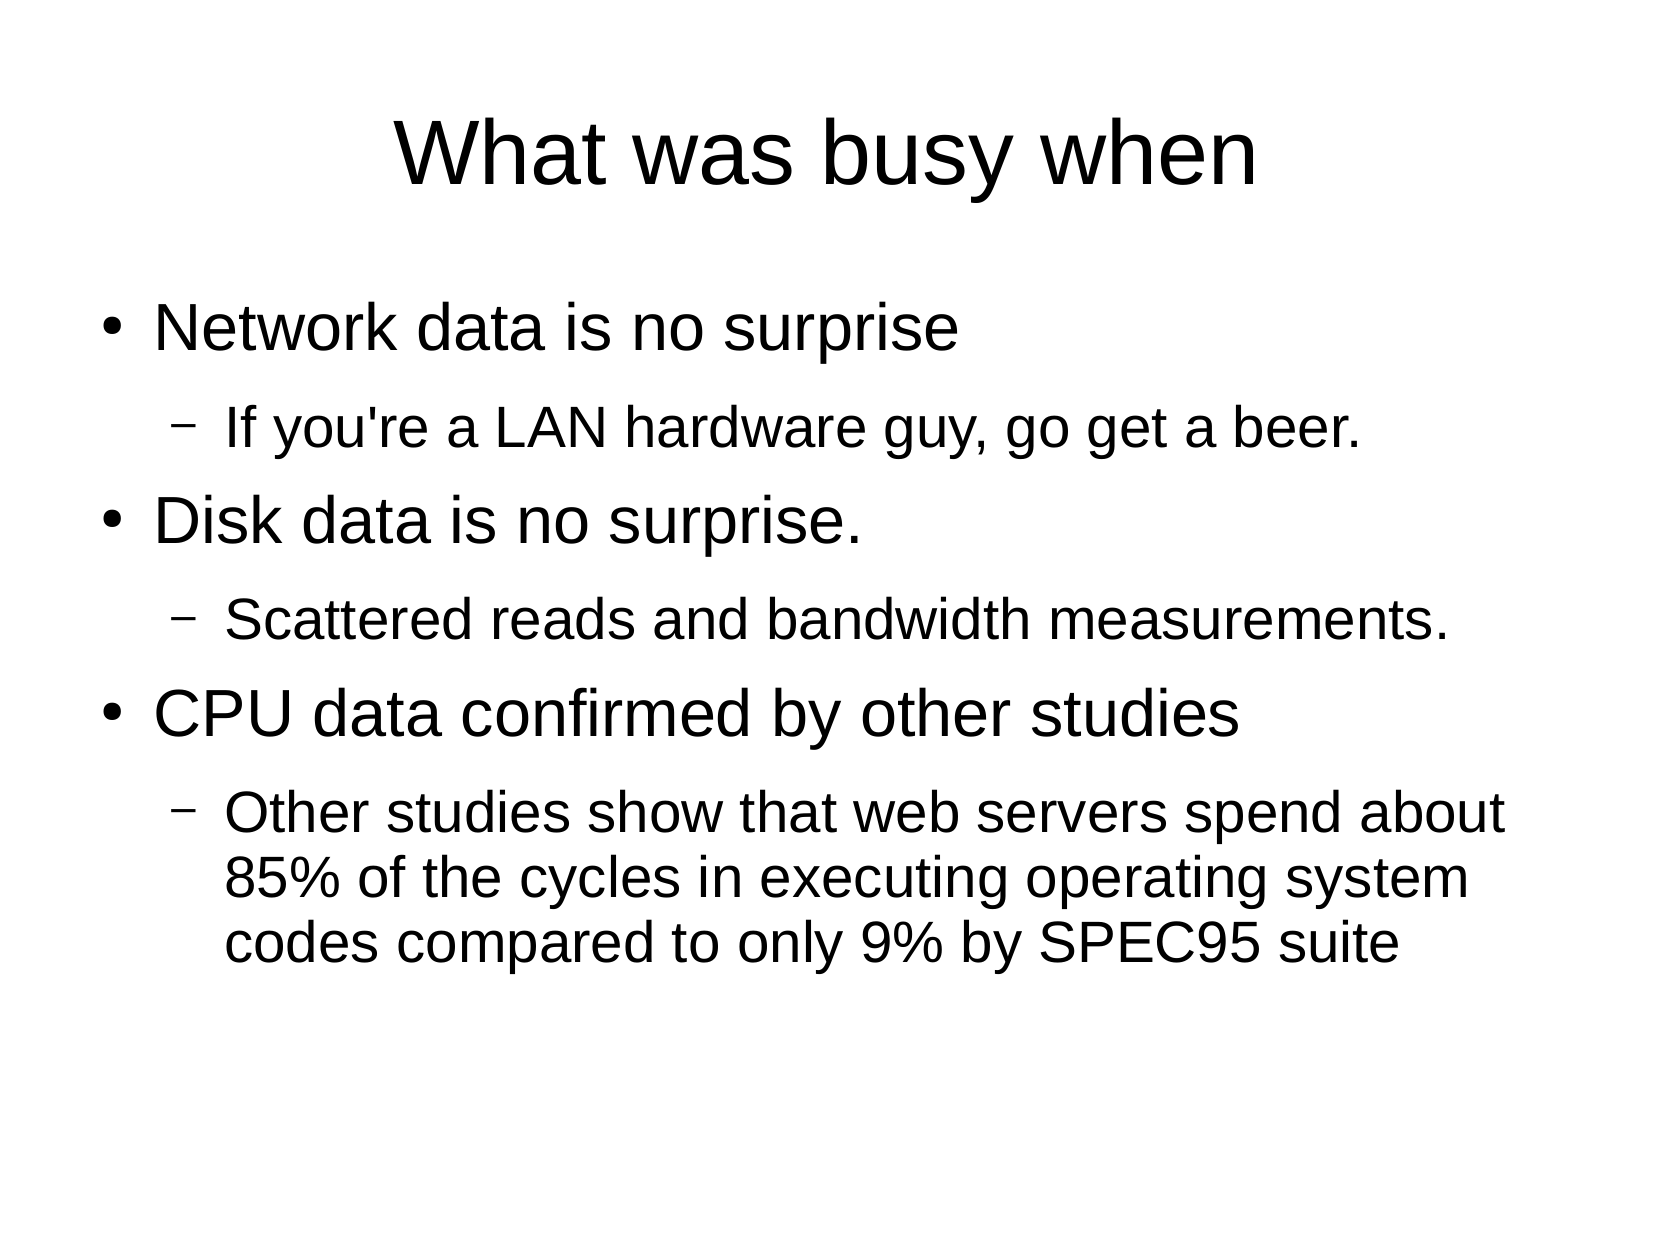

# What was busy when
Network data is no surprise
If you're a LAN hardware guy, go get a beer.
Disk data is no surprise.
Scattered reads and bandwidth measurements.
CPU data confirmed by other studies
Other studies show that web servers spend about 85% of the cycles in executing operating system codes compared to only 9% by SPEC95 suite